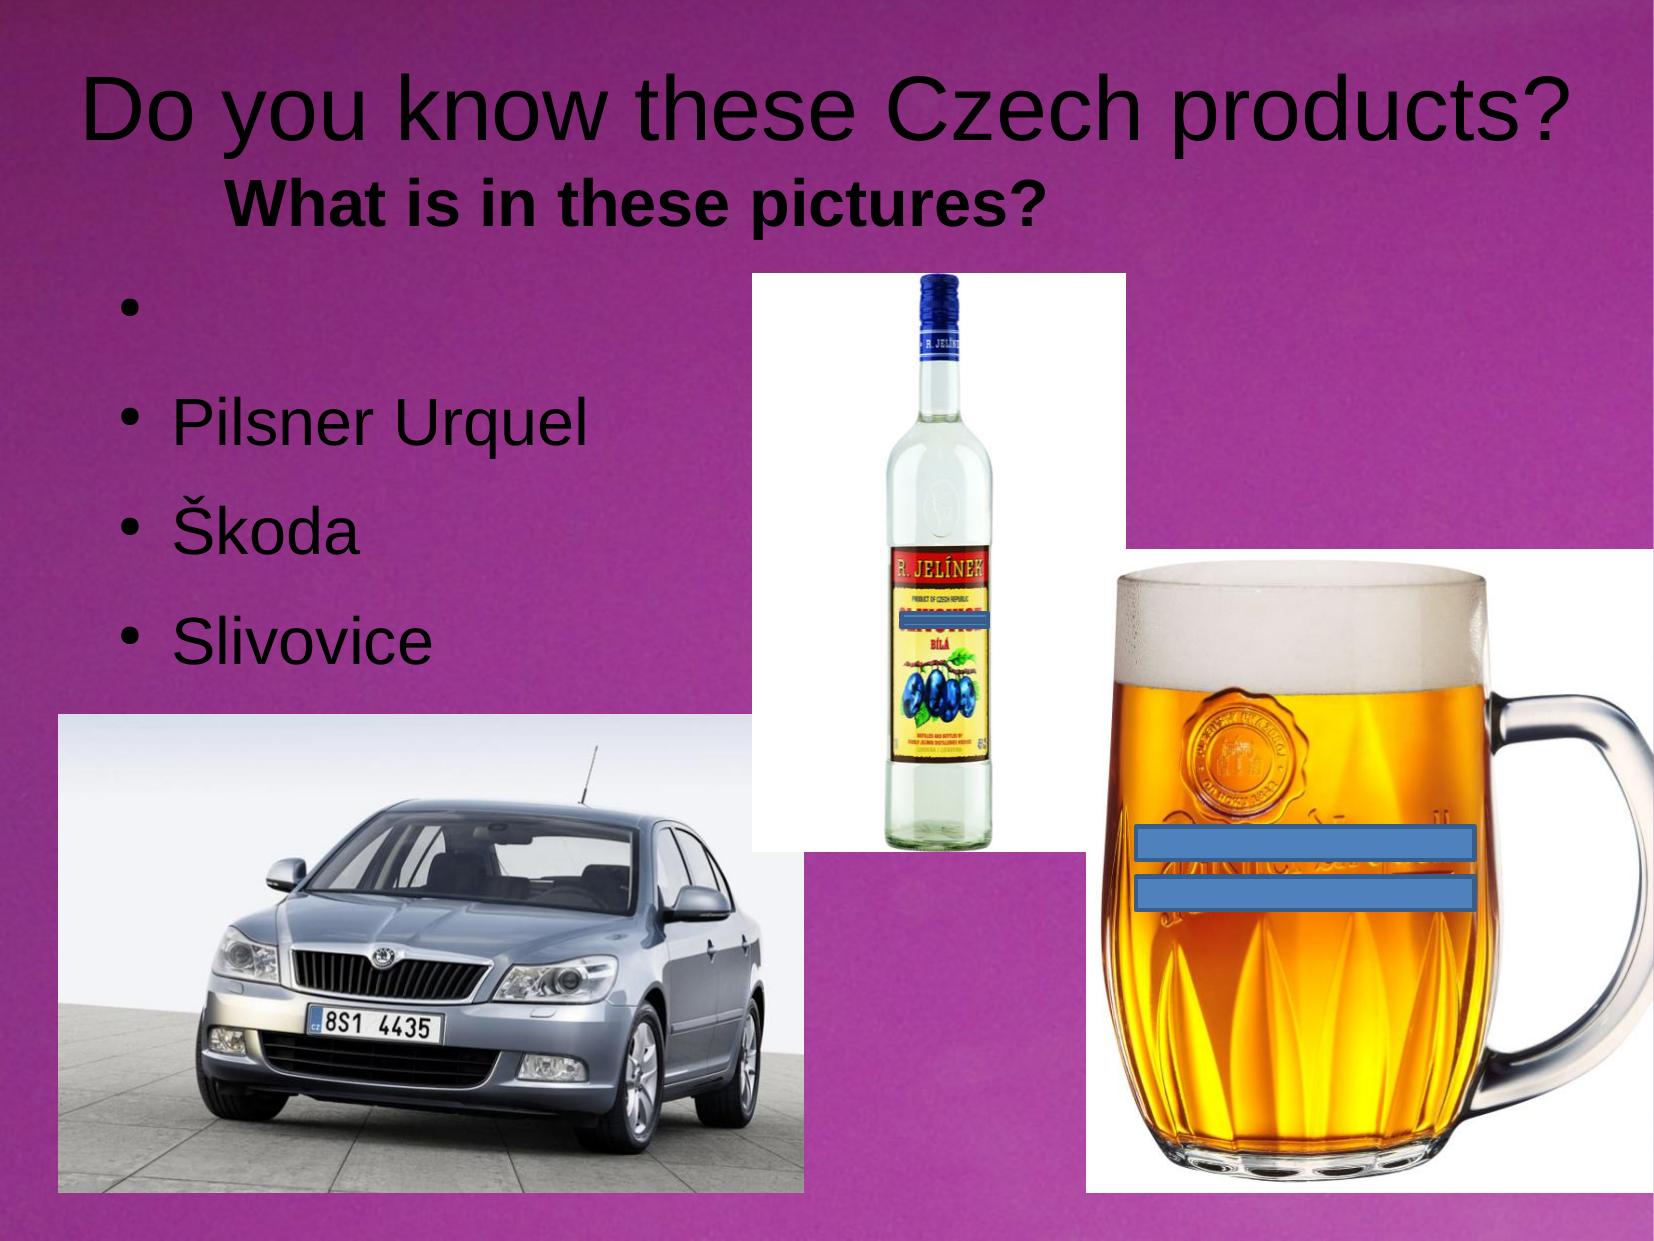

# Do you know these Czech products?
What is in these pictures?
Pilsner Urquel
Škoda
Slivovice